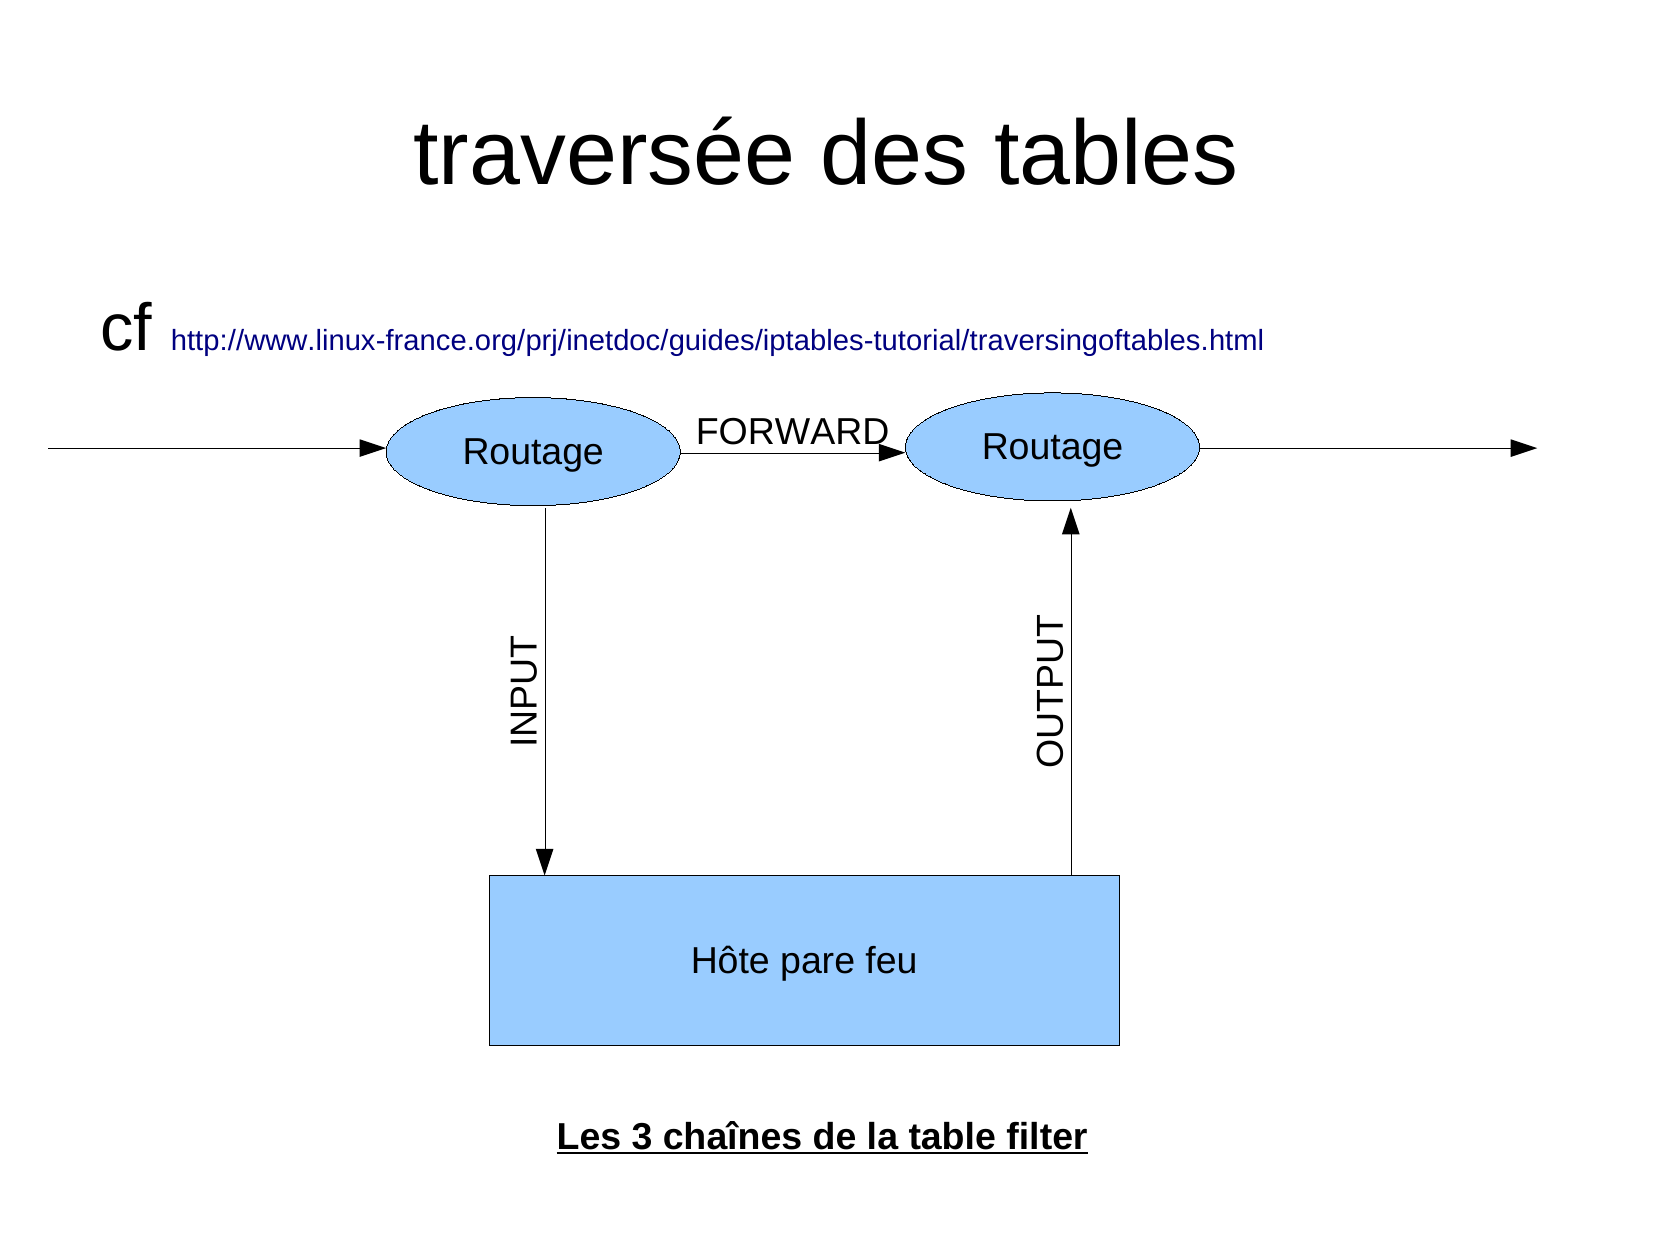

# traversée des tables
cf http://www.linux-france.org/prj/inetdoc/guides/iptables-tutorial/traversingoftables.html
Routage
Routage
FORWARD
INPUT
OUTPUT
Hôte pare feu
Les 3 chaînes de la table filter